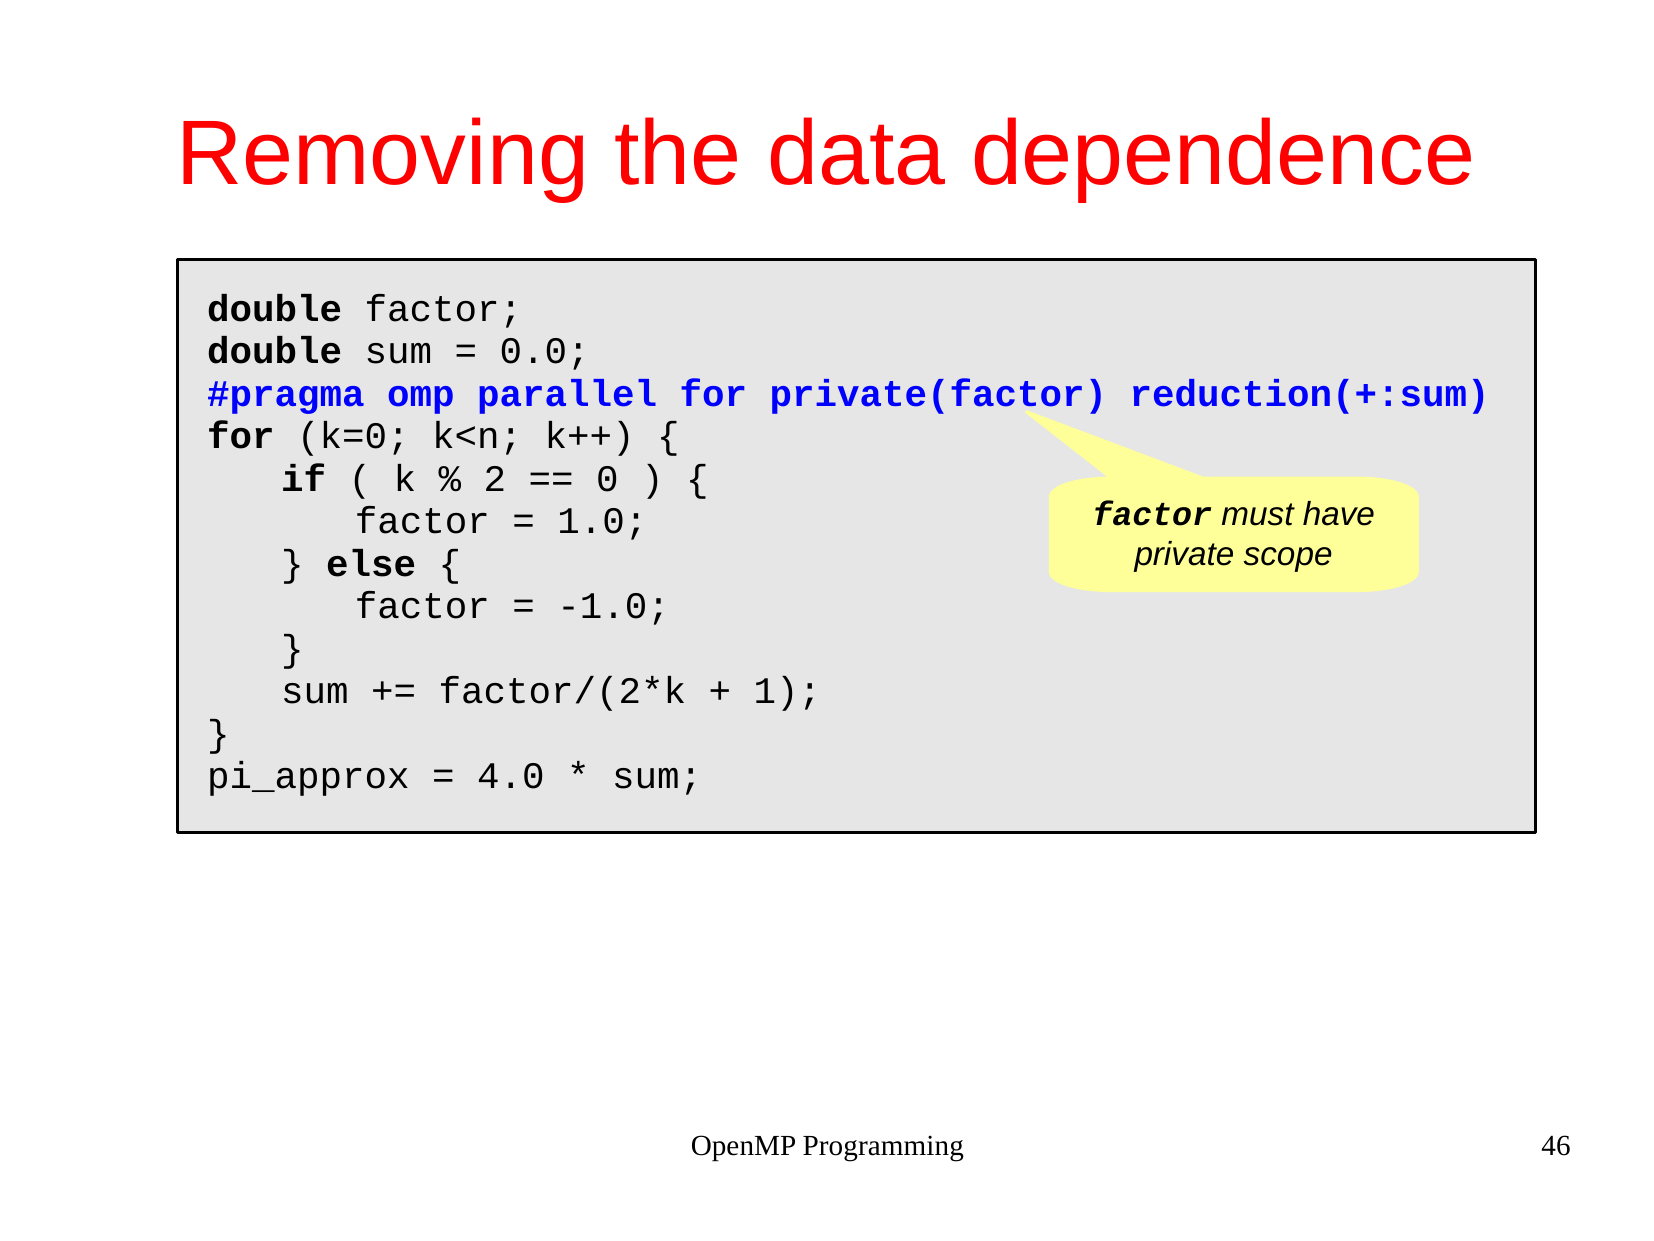

# Removing the data dependence
double factor;
double sum = 0.0;
#pragma omp parallel for private(factor) reduction(+:sum)
for (k=0; k<n; k++) {
	if ( k % 2 == 0 ) {
		factor = 1.0;
	} else {
		factor = -1.0;
	}
	sum += factor/(2*k + 1);
}
pi_approx = 4.0 * sum;
factor must have private scope
OpenMP Programming
46